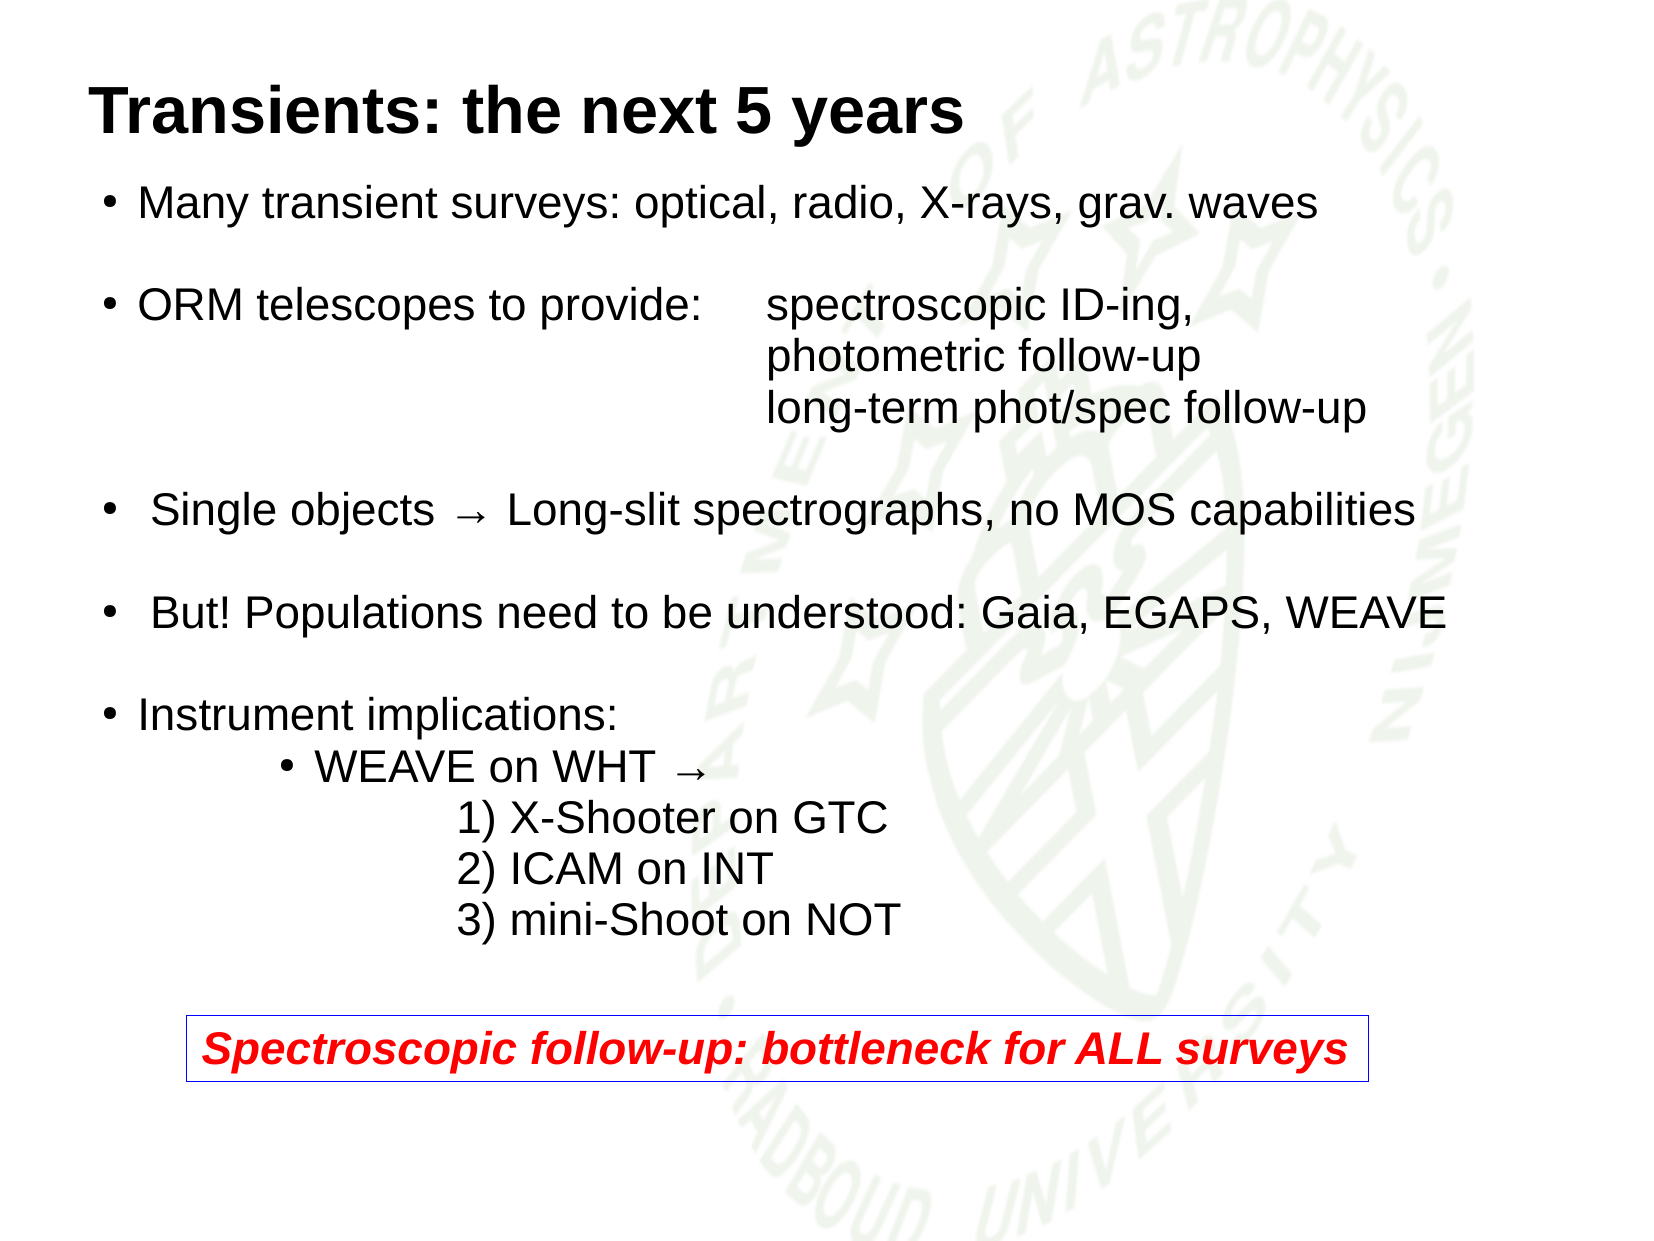

Transients: the next 5 years
Many transient surveys: optical, radio, X-rays, grav. waves
ORM telescopes to provide: 	 spectroscopic ID-ing,
 		photometric follow-up
							 		long-term phot/spec follow-up
 Single objects → Long-slit spectrographs, no MOS capabilities
 But! Populations need to be understood: Gaia, EGAPS, WEAVE
Instrument implications:
WEAVE on WHT →
1) X-Shooter on GTC
2) ICAM on INT
3) mini-Shoot on NOT
Spectroscopic follow-up: bottleneck for ALL surveys